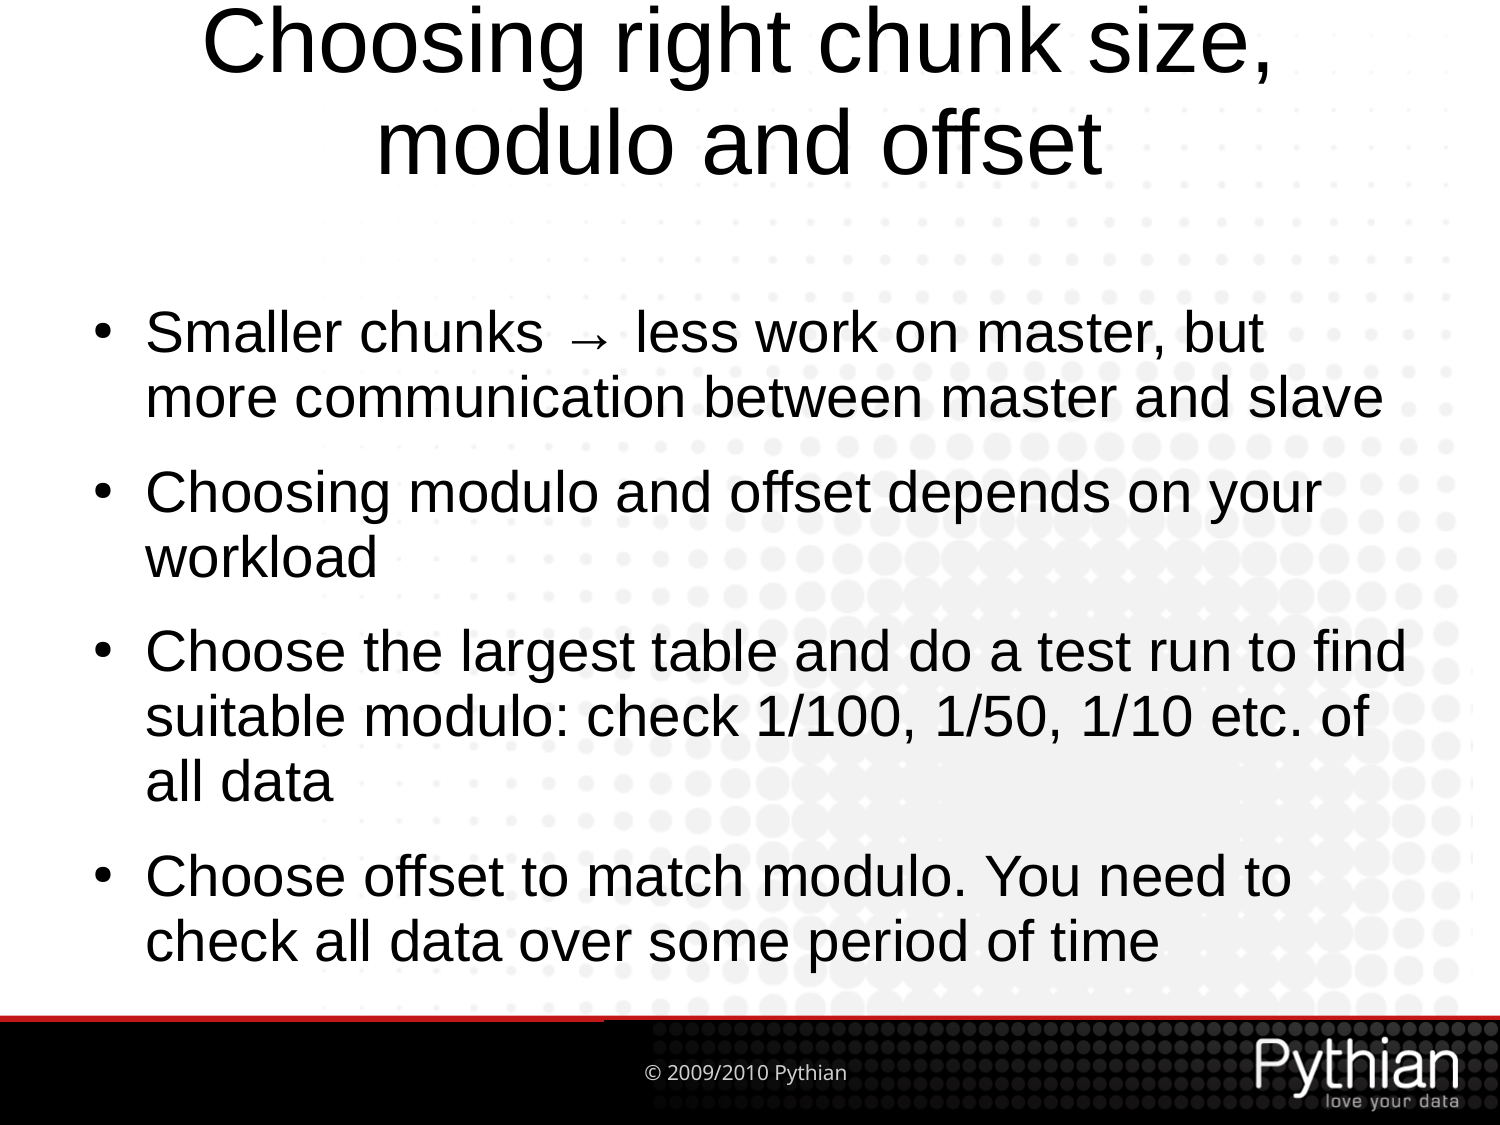

# Choosing right chunk size, modulo and offset
Smaller chunks → less work on master, but more communication between master and slave
Choosing modulo and offset depends on your workload
Choose the largest table and do a test run to find suitable modulo: check 1/100, 1/50, 1/10 etc. of all data
Choose offset to match modulo. You need to check all data over some period of time